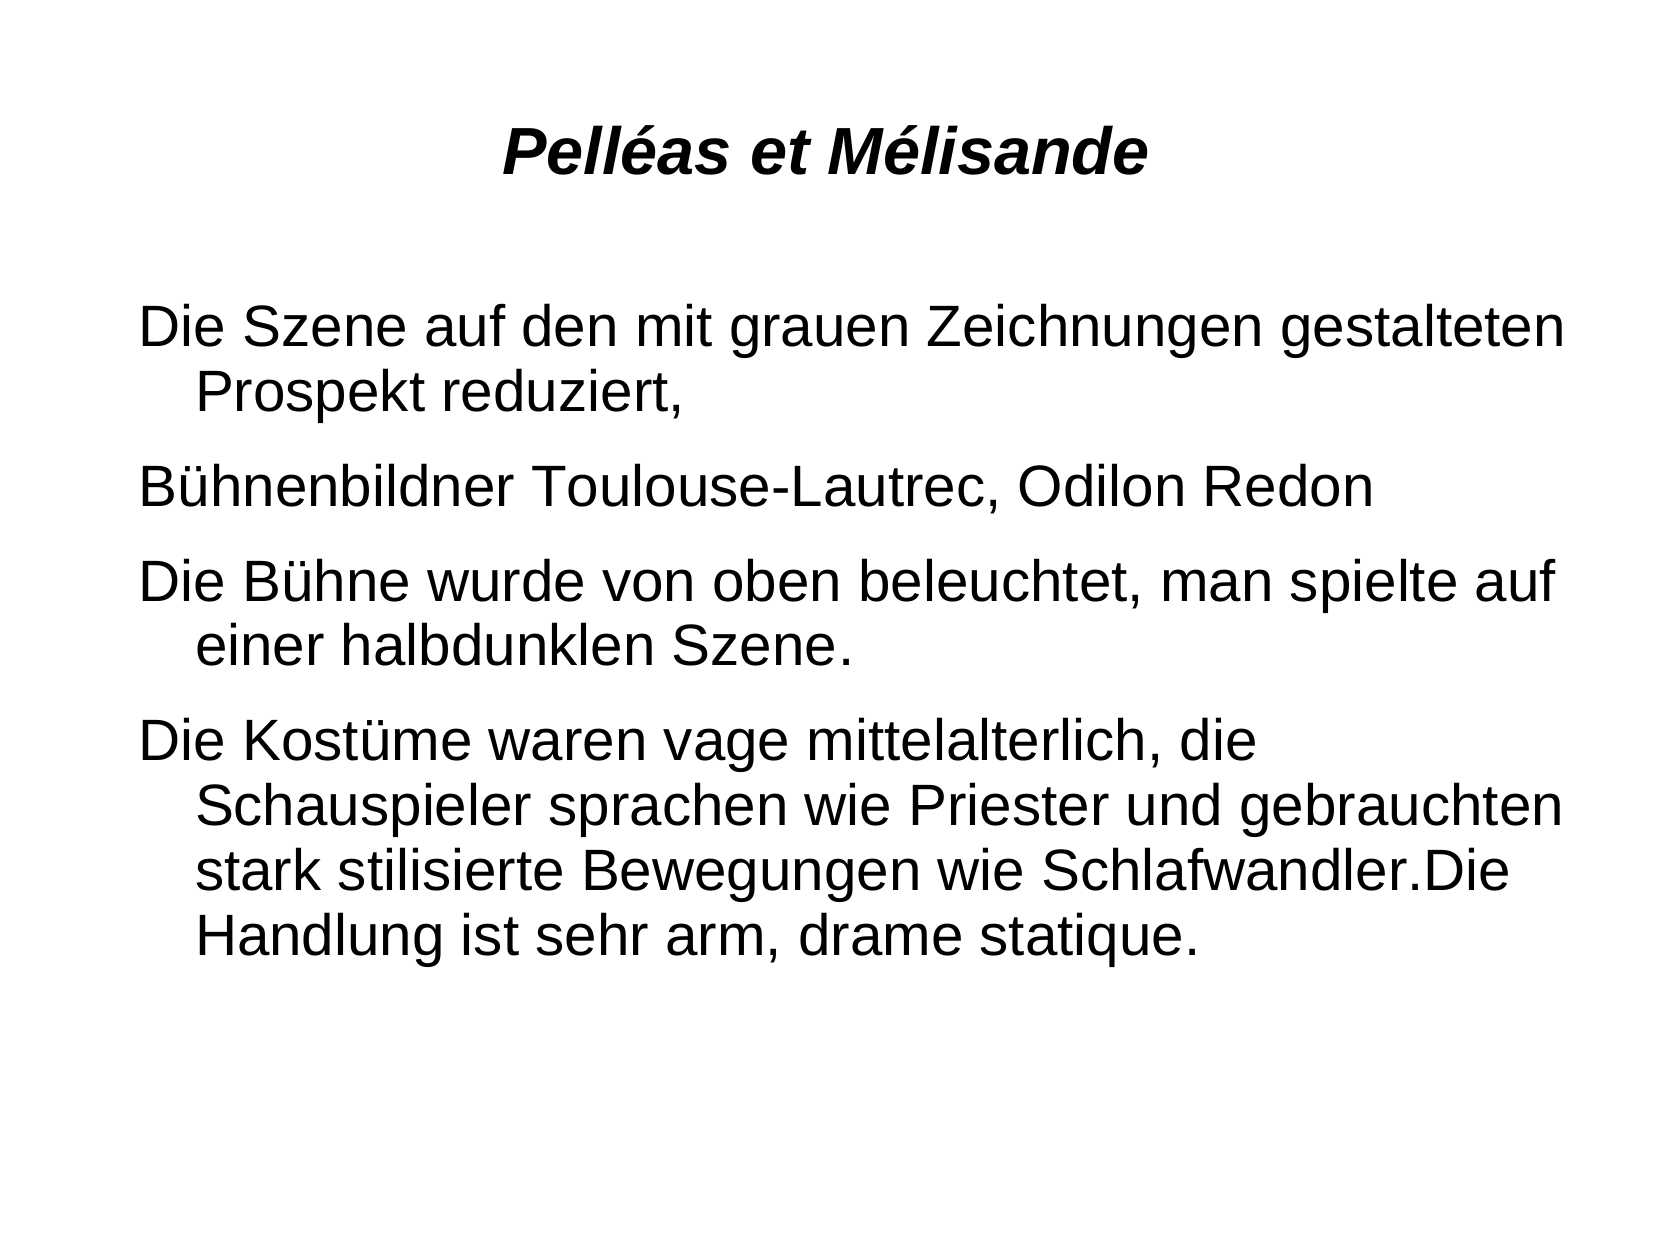

# Pelléas et Mélisande
Die Szene auf den mit grauen Zeichnungen gestalteten Prospekt reduziert,
Bühnenbildner Toulouse-Lautrec, Odilon Redon
Die Bühne wurde von oben beleuchtet, man spielte auf einer halbdunklen Szene.
Die Kostüme waren vage mittelalterlich, die Schauspieler sprachen wie Priester und gebrauchten stark stilisierte Bewegungen wie Schlafwandler.Die Handlung ist sehr arm, drame statique.